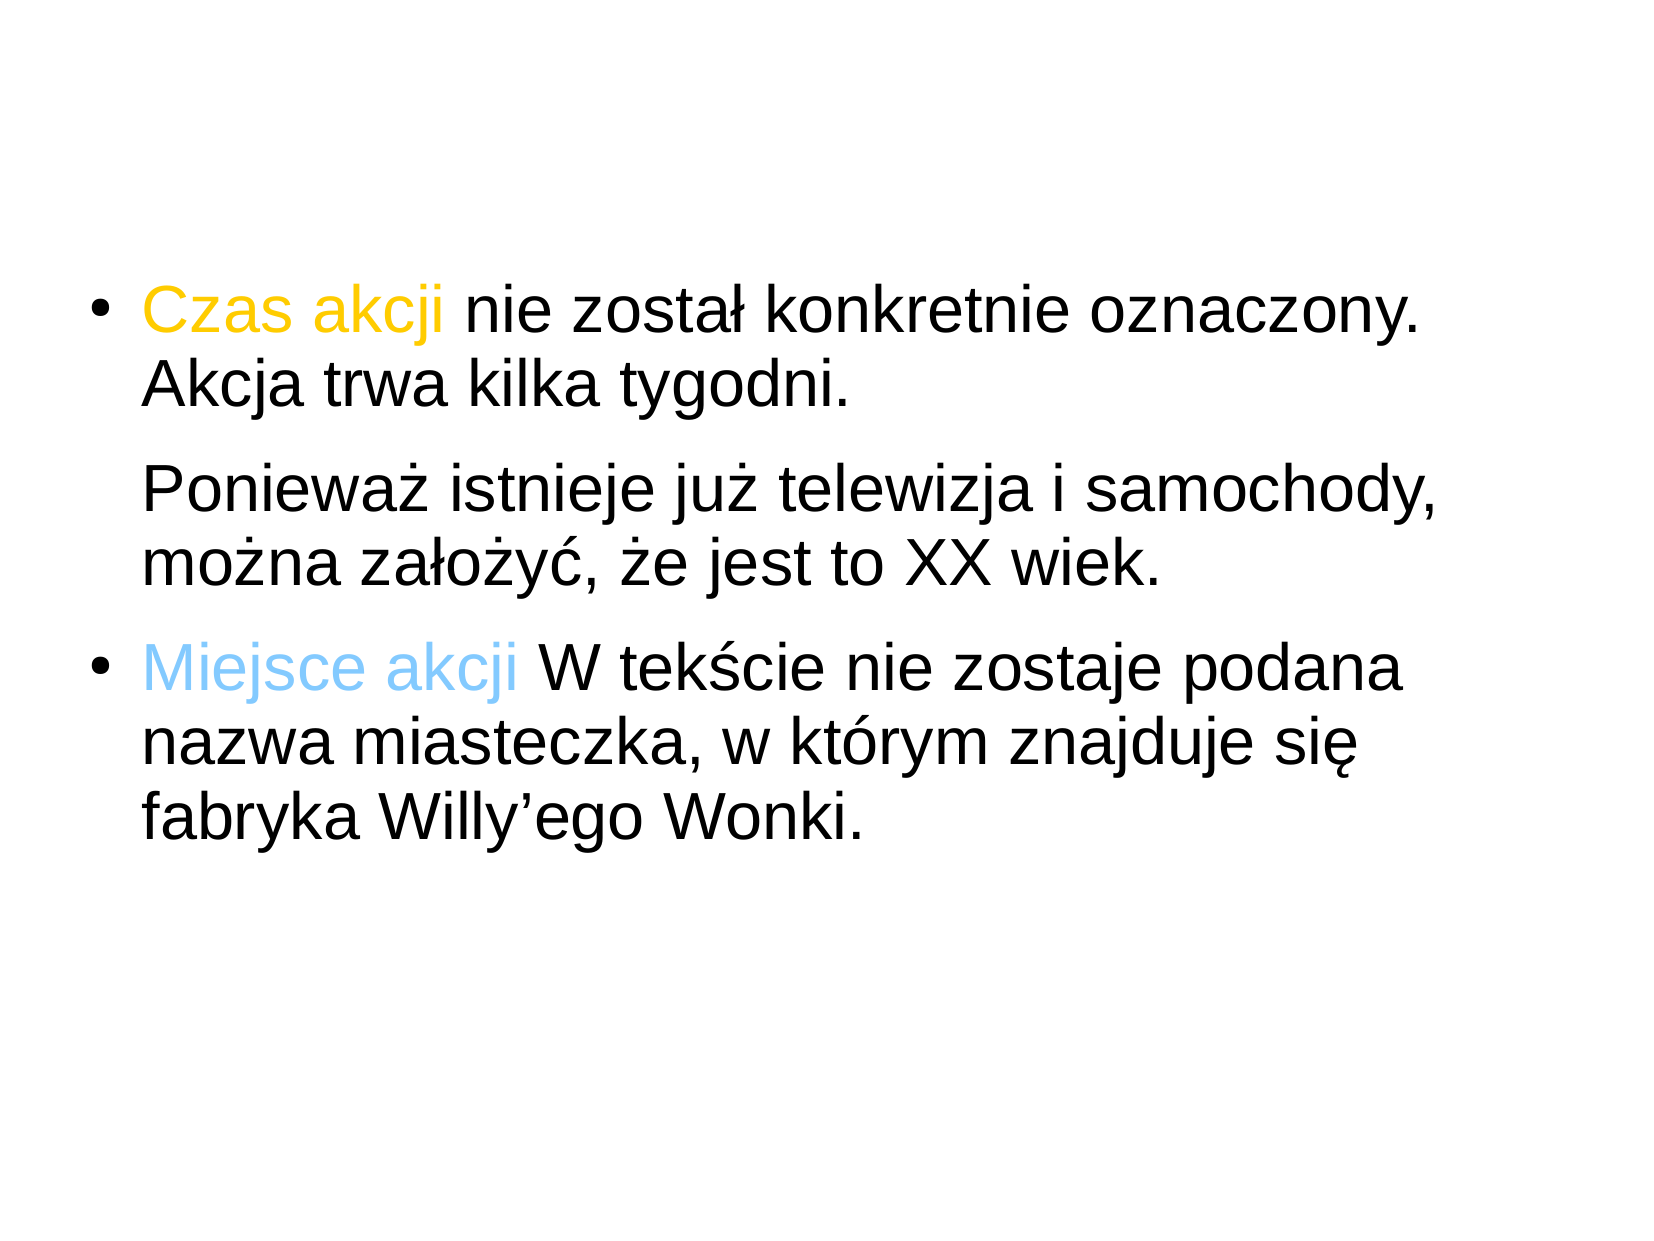

# Czas akcji nie został konkretnie oznaczony. Akcja trwa kilka tygodni.
Ponieważ istnieje już telewizja i samochody, można założyć, że jest to XX wiek.
Miejsce akcji W tekście nie zostaje podana nazwa miasteczka, w którym znajduje się fabryka Willy’ego Wonki.